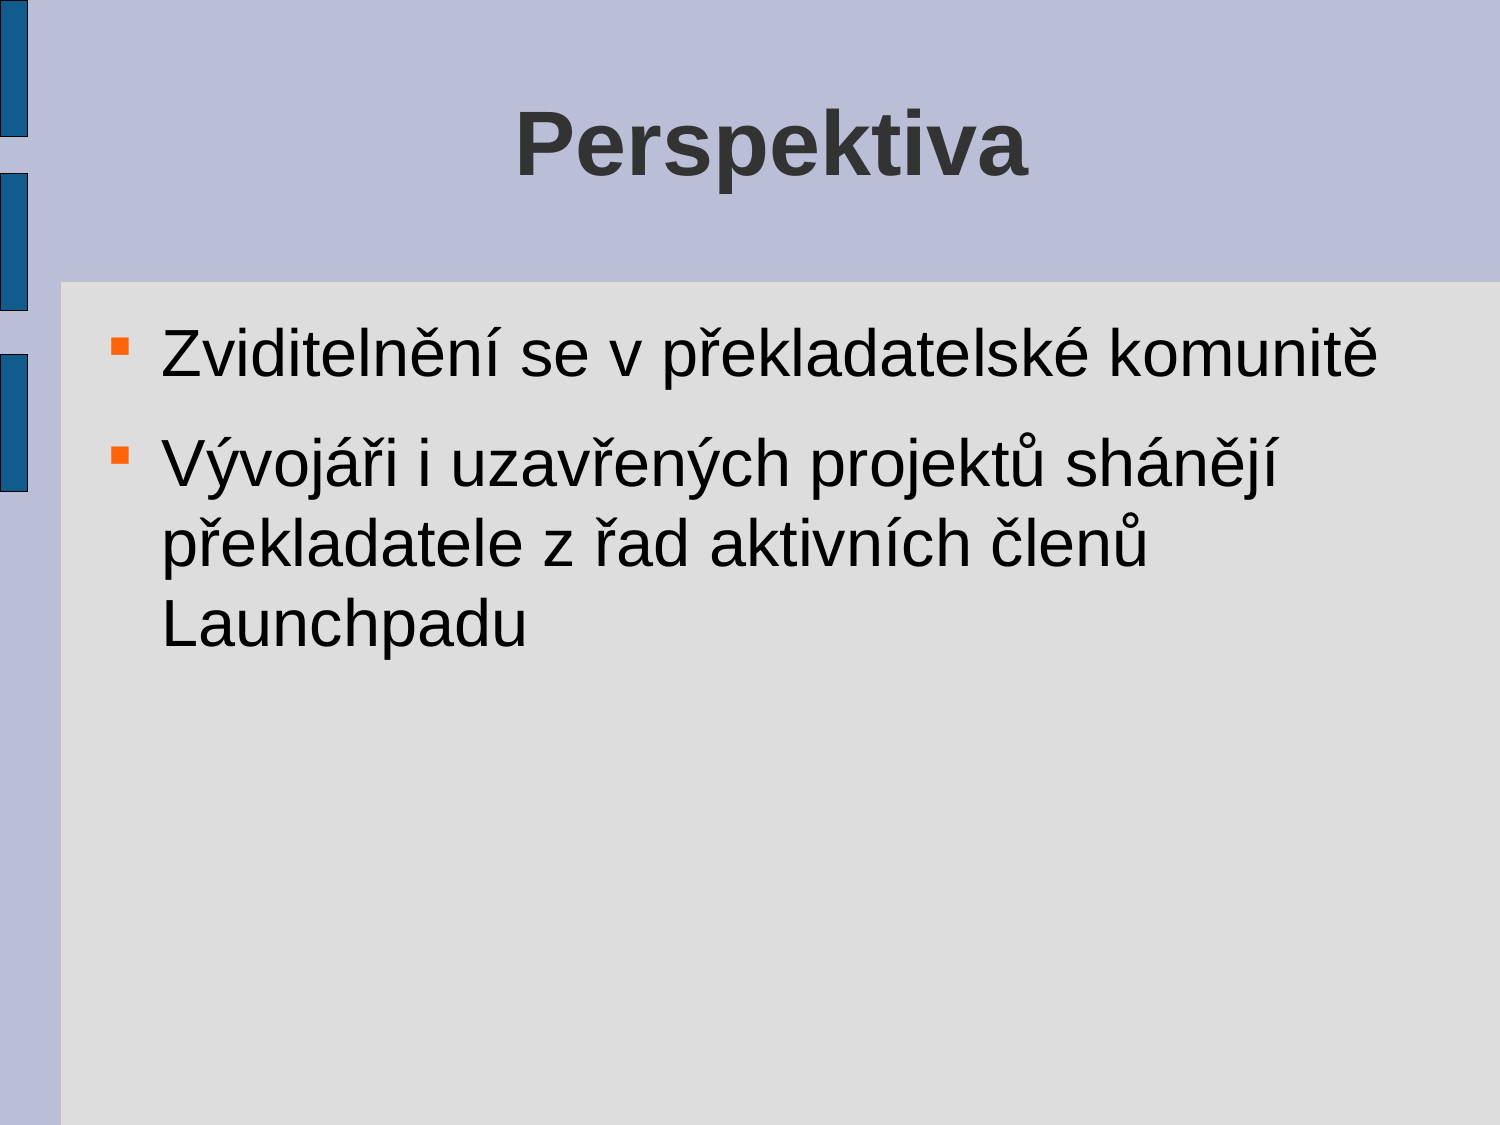

# Perspektiva
Zviditelnění se v překladatelské komunitě
Vývojáři i uzavřených projektů shánějí překladatele z řad aktivních členů Launchpadu